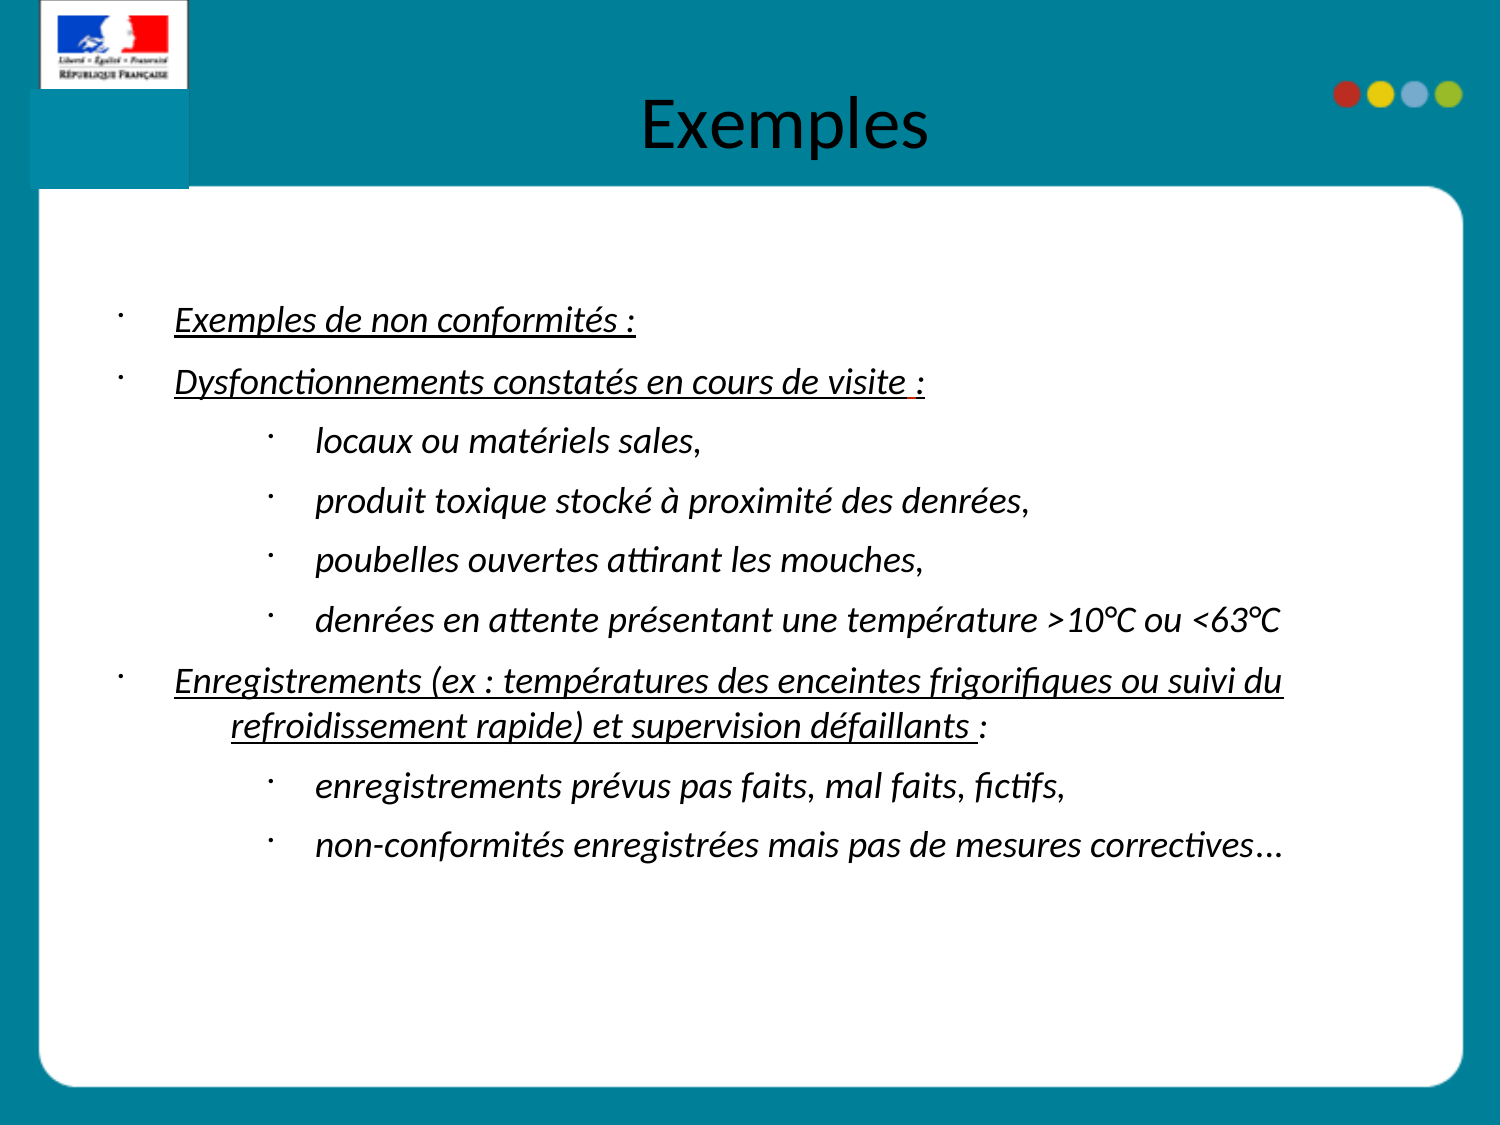

# Exemples
Exemples de non conformités :
Dysfonctionnements constatés en cours de visite :
locaux ou matériels sales,
produit toxique stocké à proximité des denrées,
poubelles ouvertes attirant les mouches,
denrées en attente présentant une température >10°C ou <63°C
Enregistrements (ex : températures des enceintes frigorifiques ou suivi du refroidissement rapide) et supervision défaillants :
enregistrements prévus pas faits, mal faits, fictifs,
non-conformités enregistrées mais pas de mesures correctives...